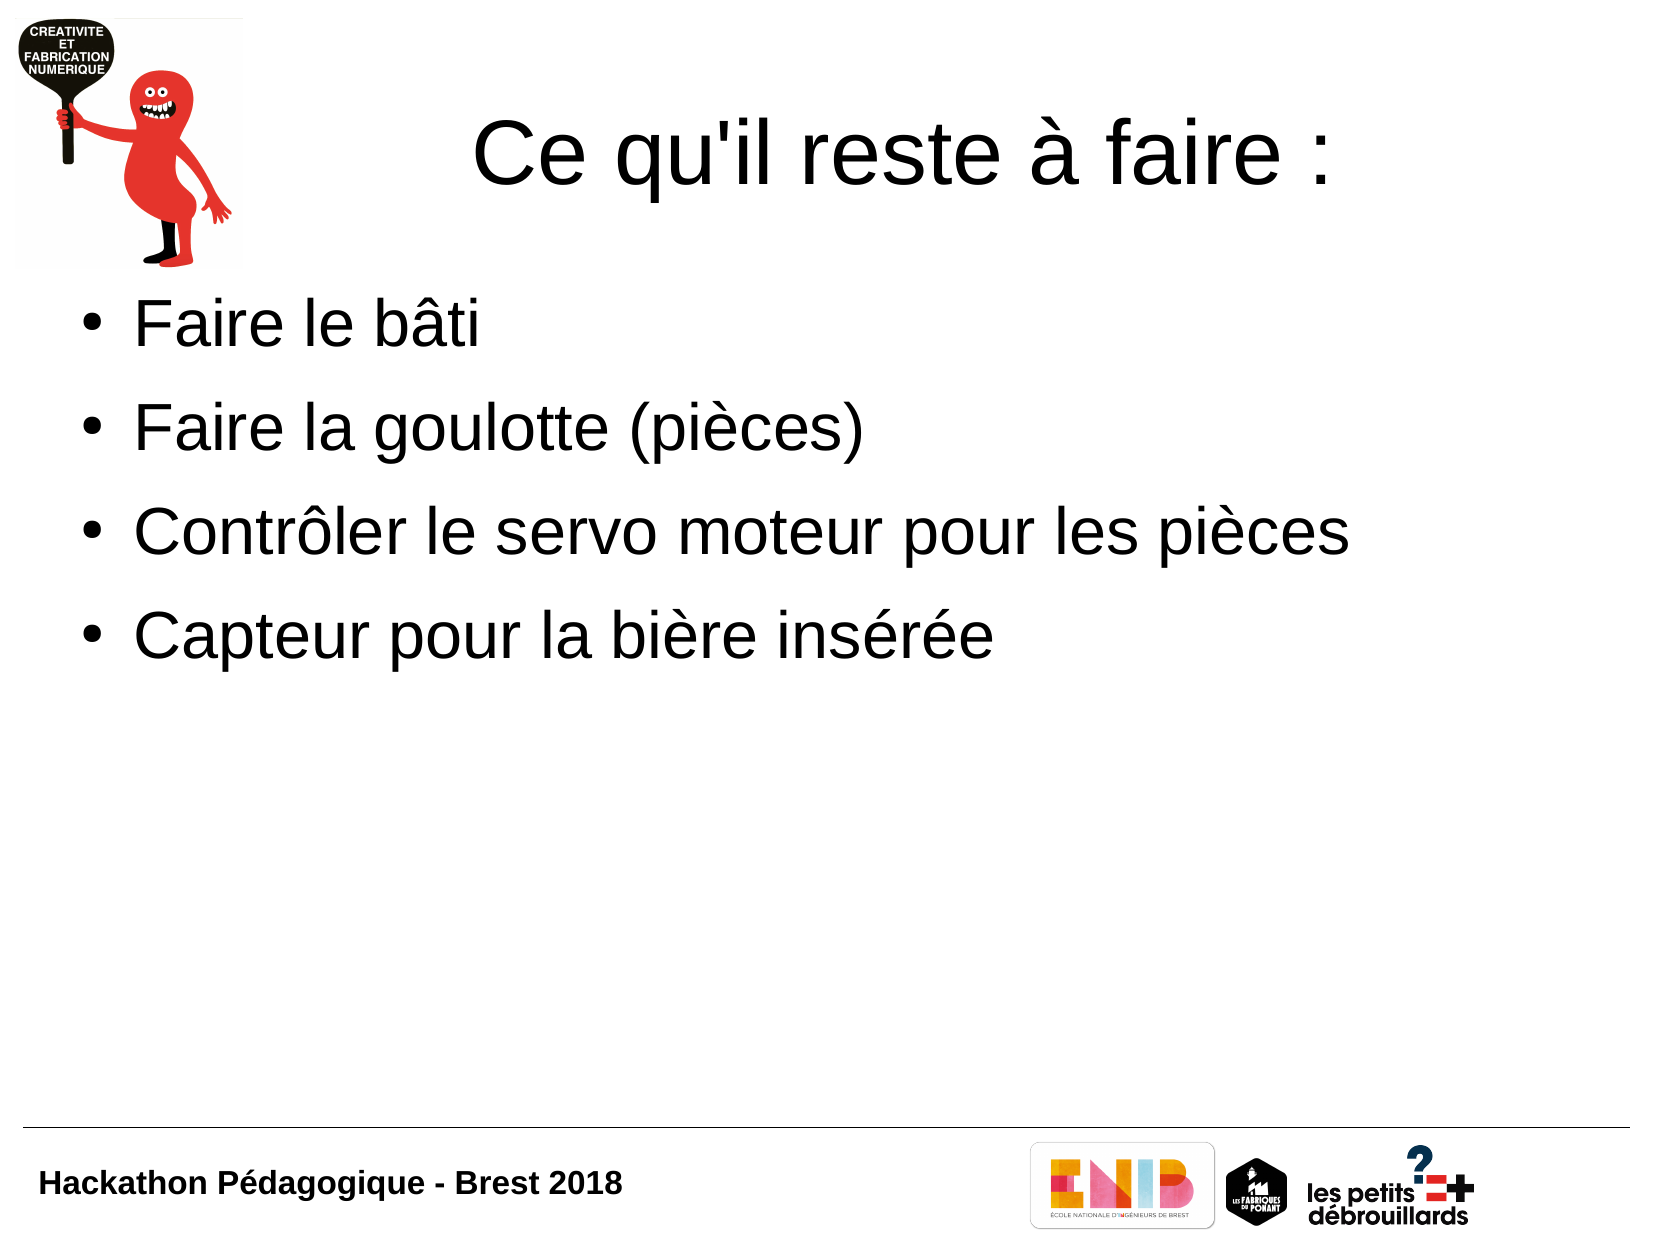

# Ce qu'il reste à faire :
Faire le bâti
Faire la goulotte (pièces)
Contrôler le servo moteur pour les pièces
Capteur pour la bière insérée
Hackathon Pédagogique - Brest 2018